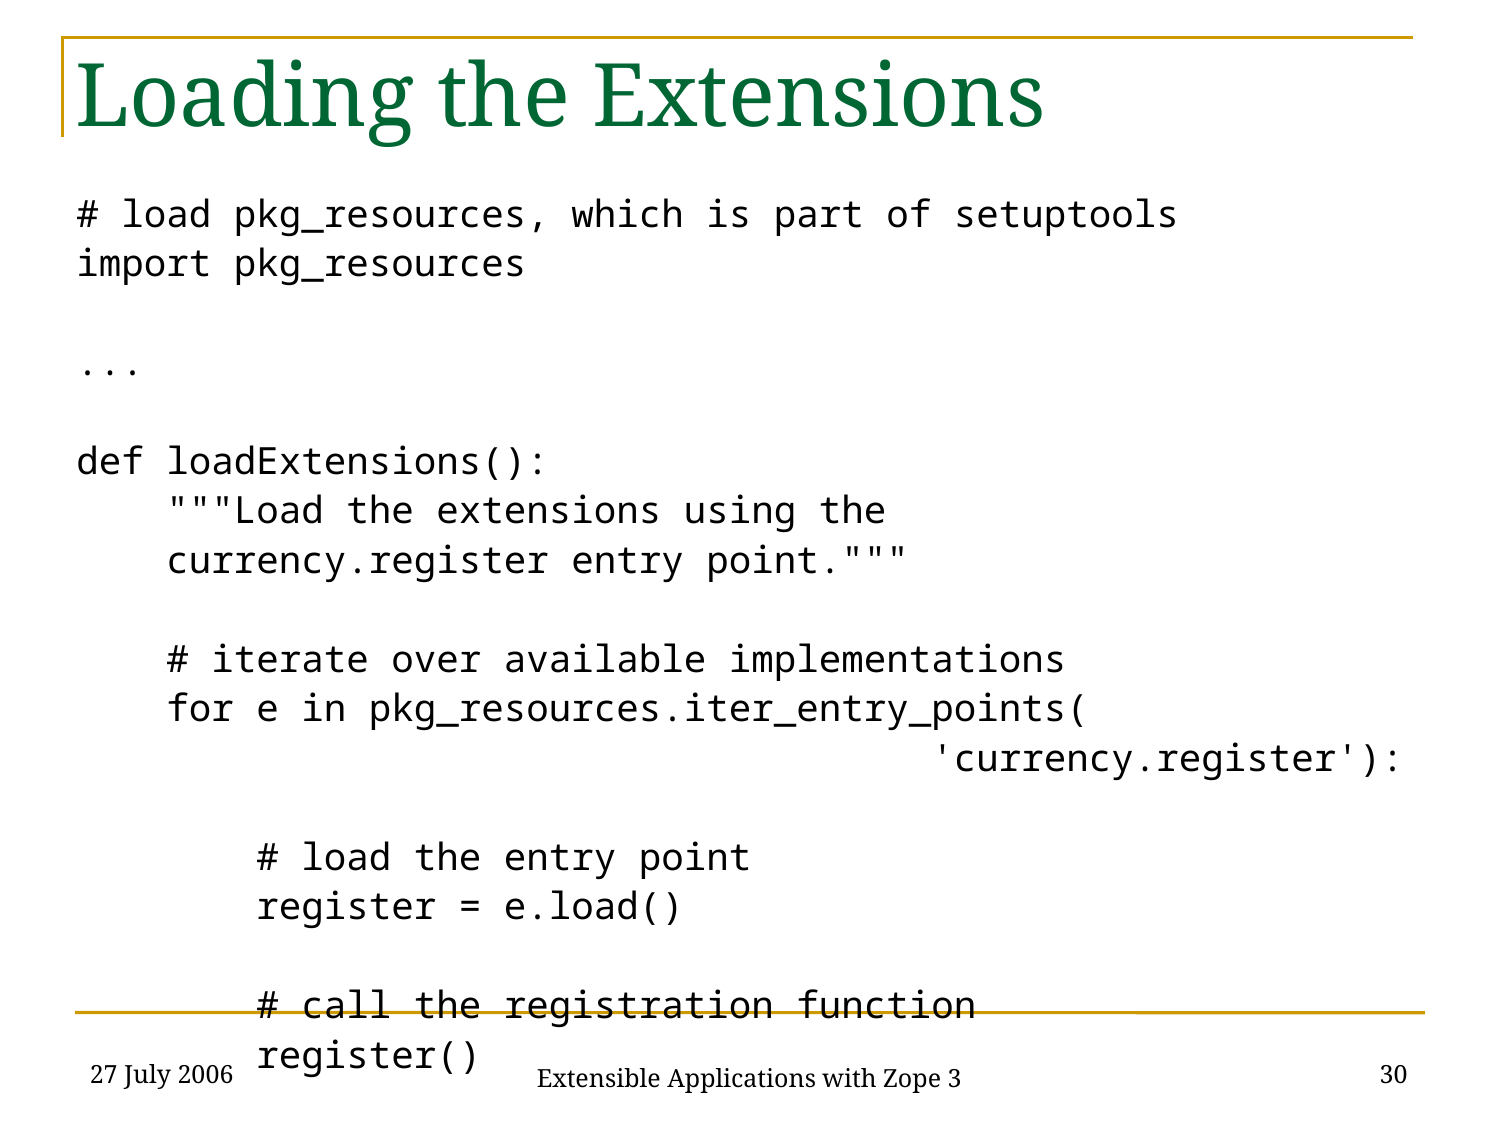

# Loading the Extensions
# load pkg_resources, which is part of setuptools
import pkg_resources
...
def loadExtensions():
 """Load the extensions using the
 currency.register entry point."""
 # iterate over available implementations
 for e in pkg_resources.iter_entry_points(
 'currency.register'):
 # load the entry point
 register = e.load()
 # call the registration function
 register()
Extensible Applications with Zope 3
27 July 2006
30